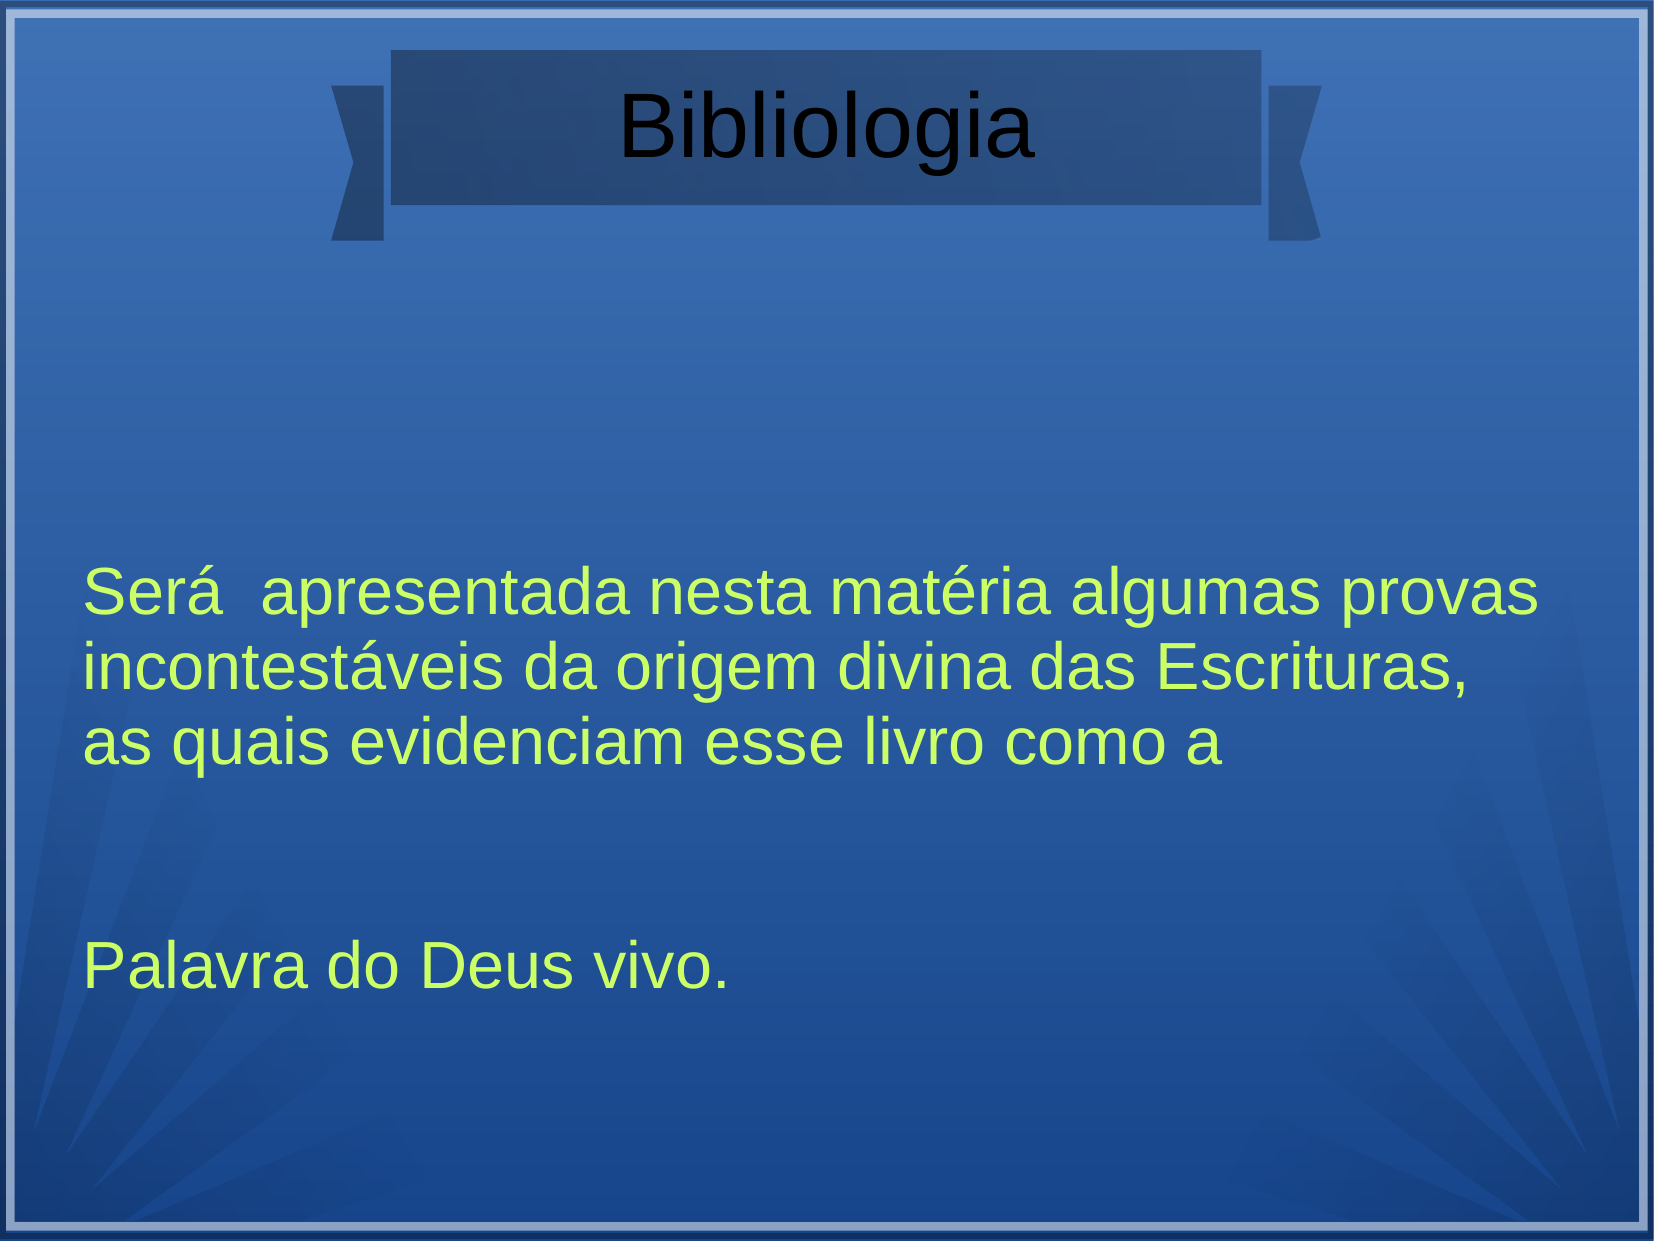

# Bibliologia
Será apresentada nesta matéria algumas provas incontestáveis da origem divina das Escrituras,
as quais evidenciam esse livro como a
Palavra do Deus vivo.